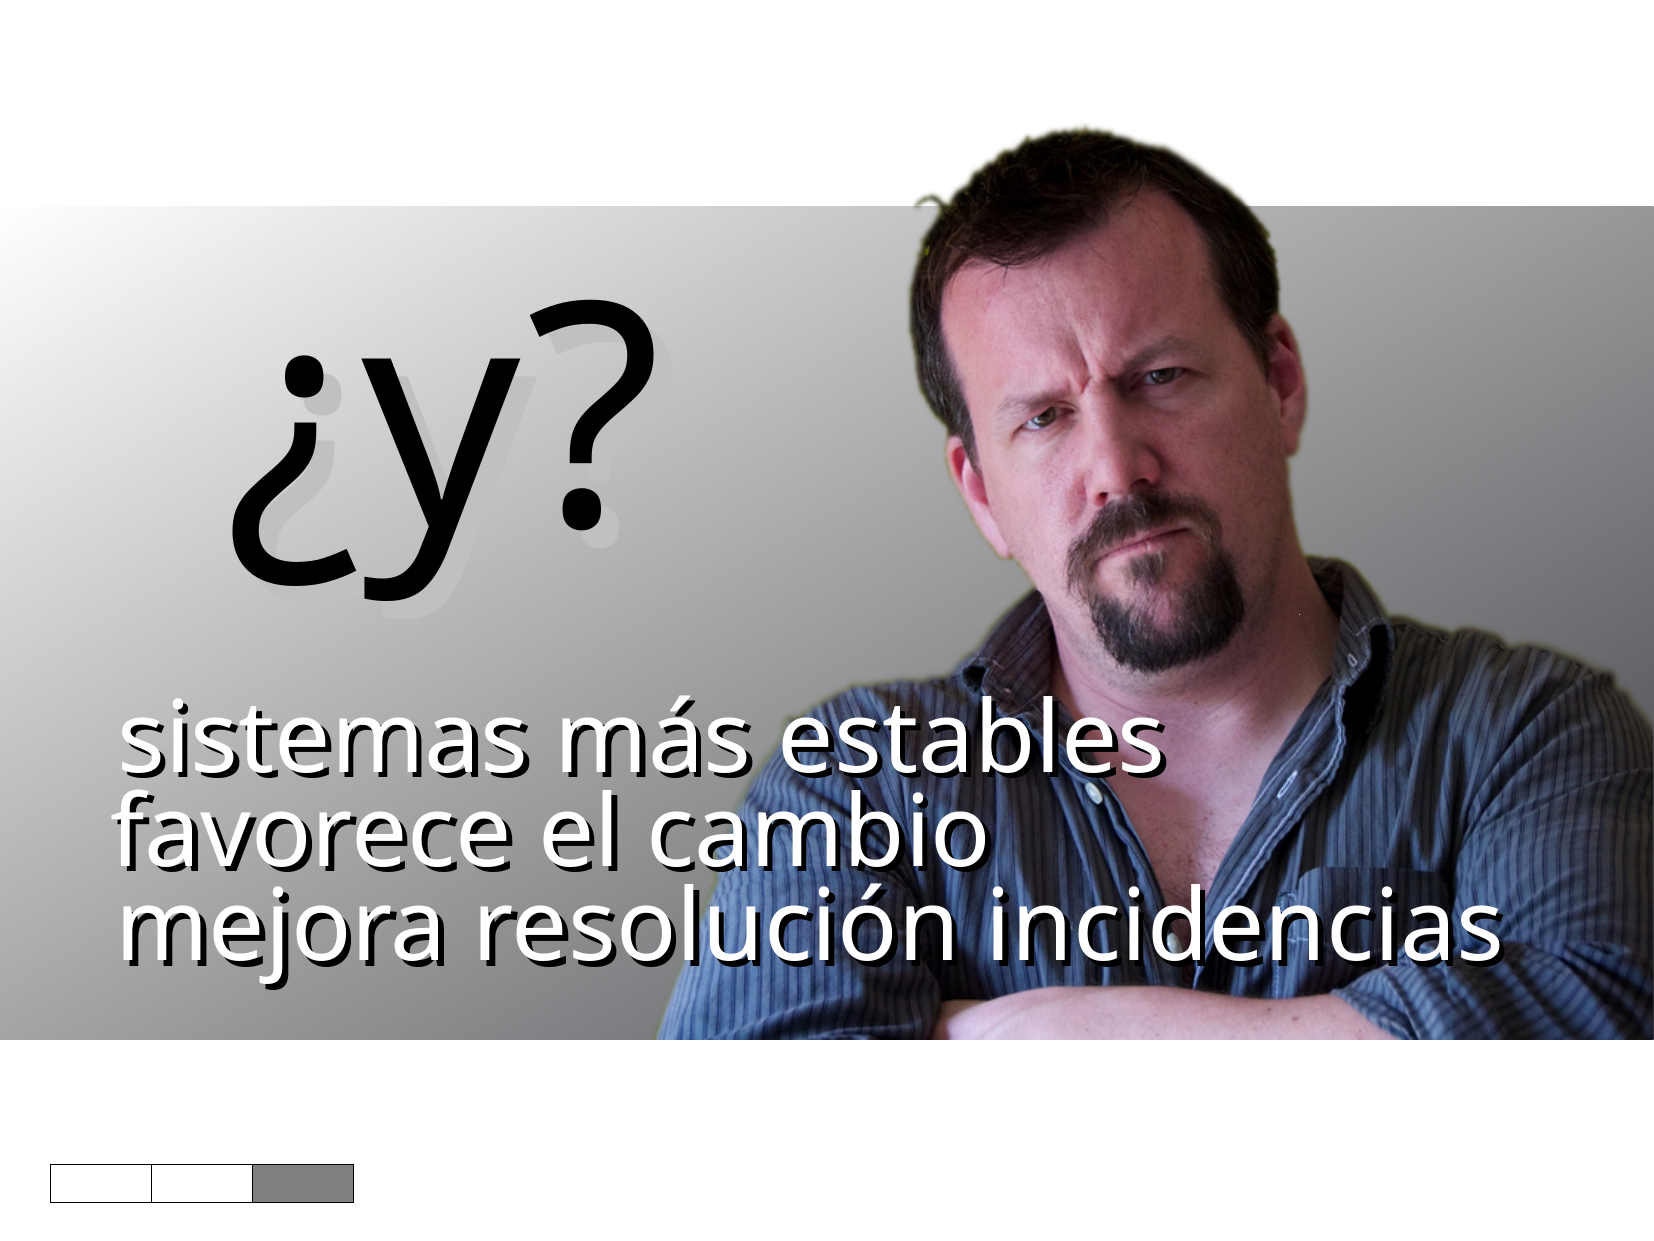

¿y?
sistemas más estables
favorece el cambio
mejora resolución incidencias